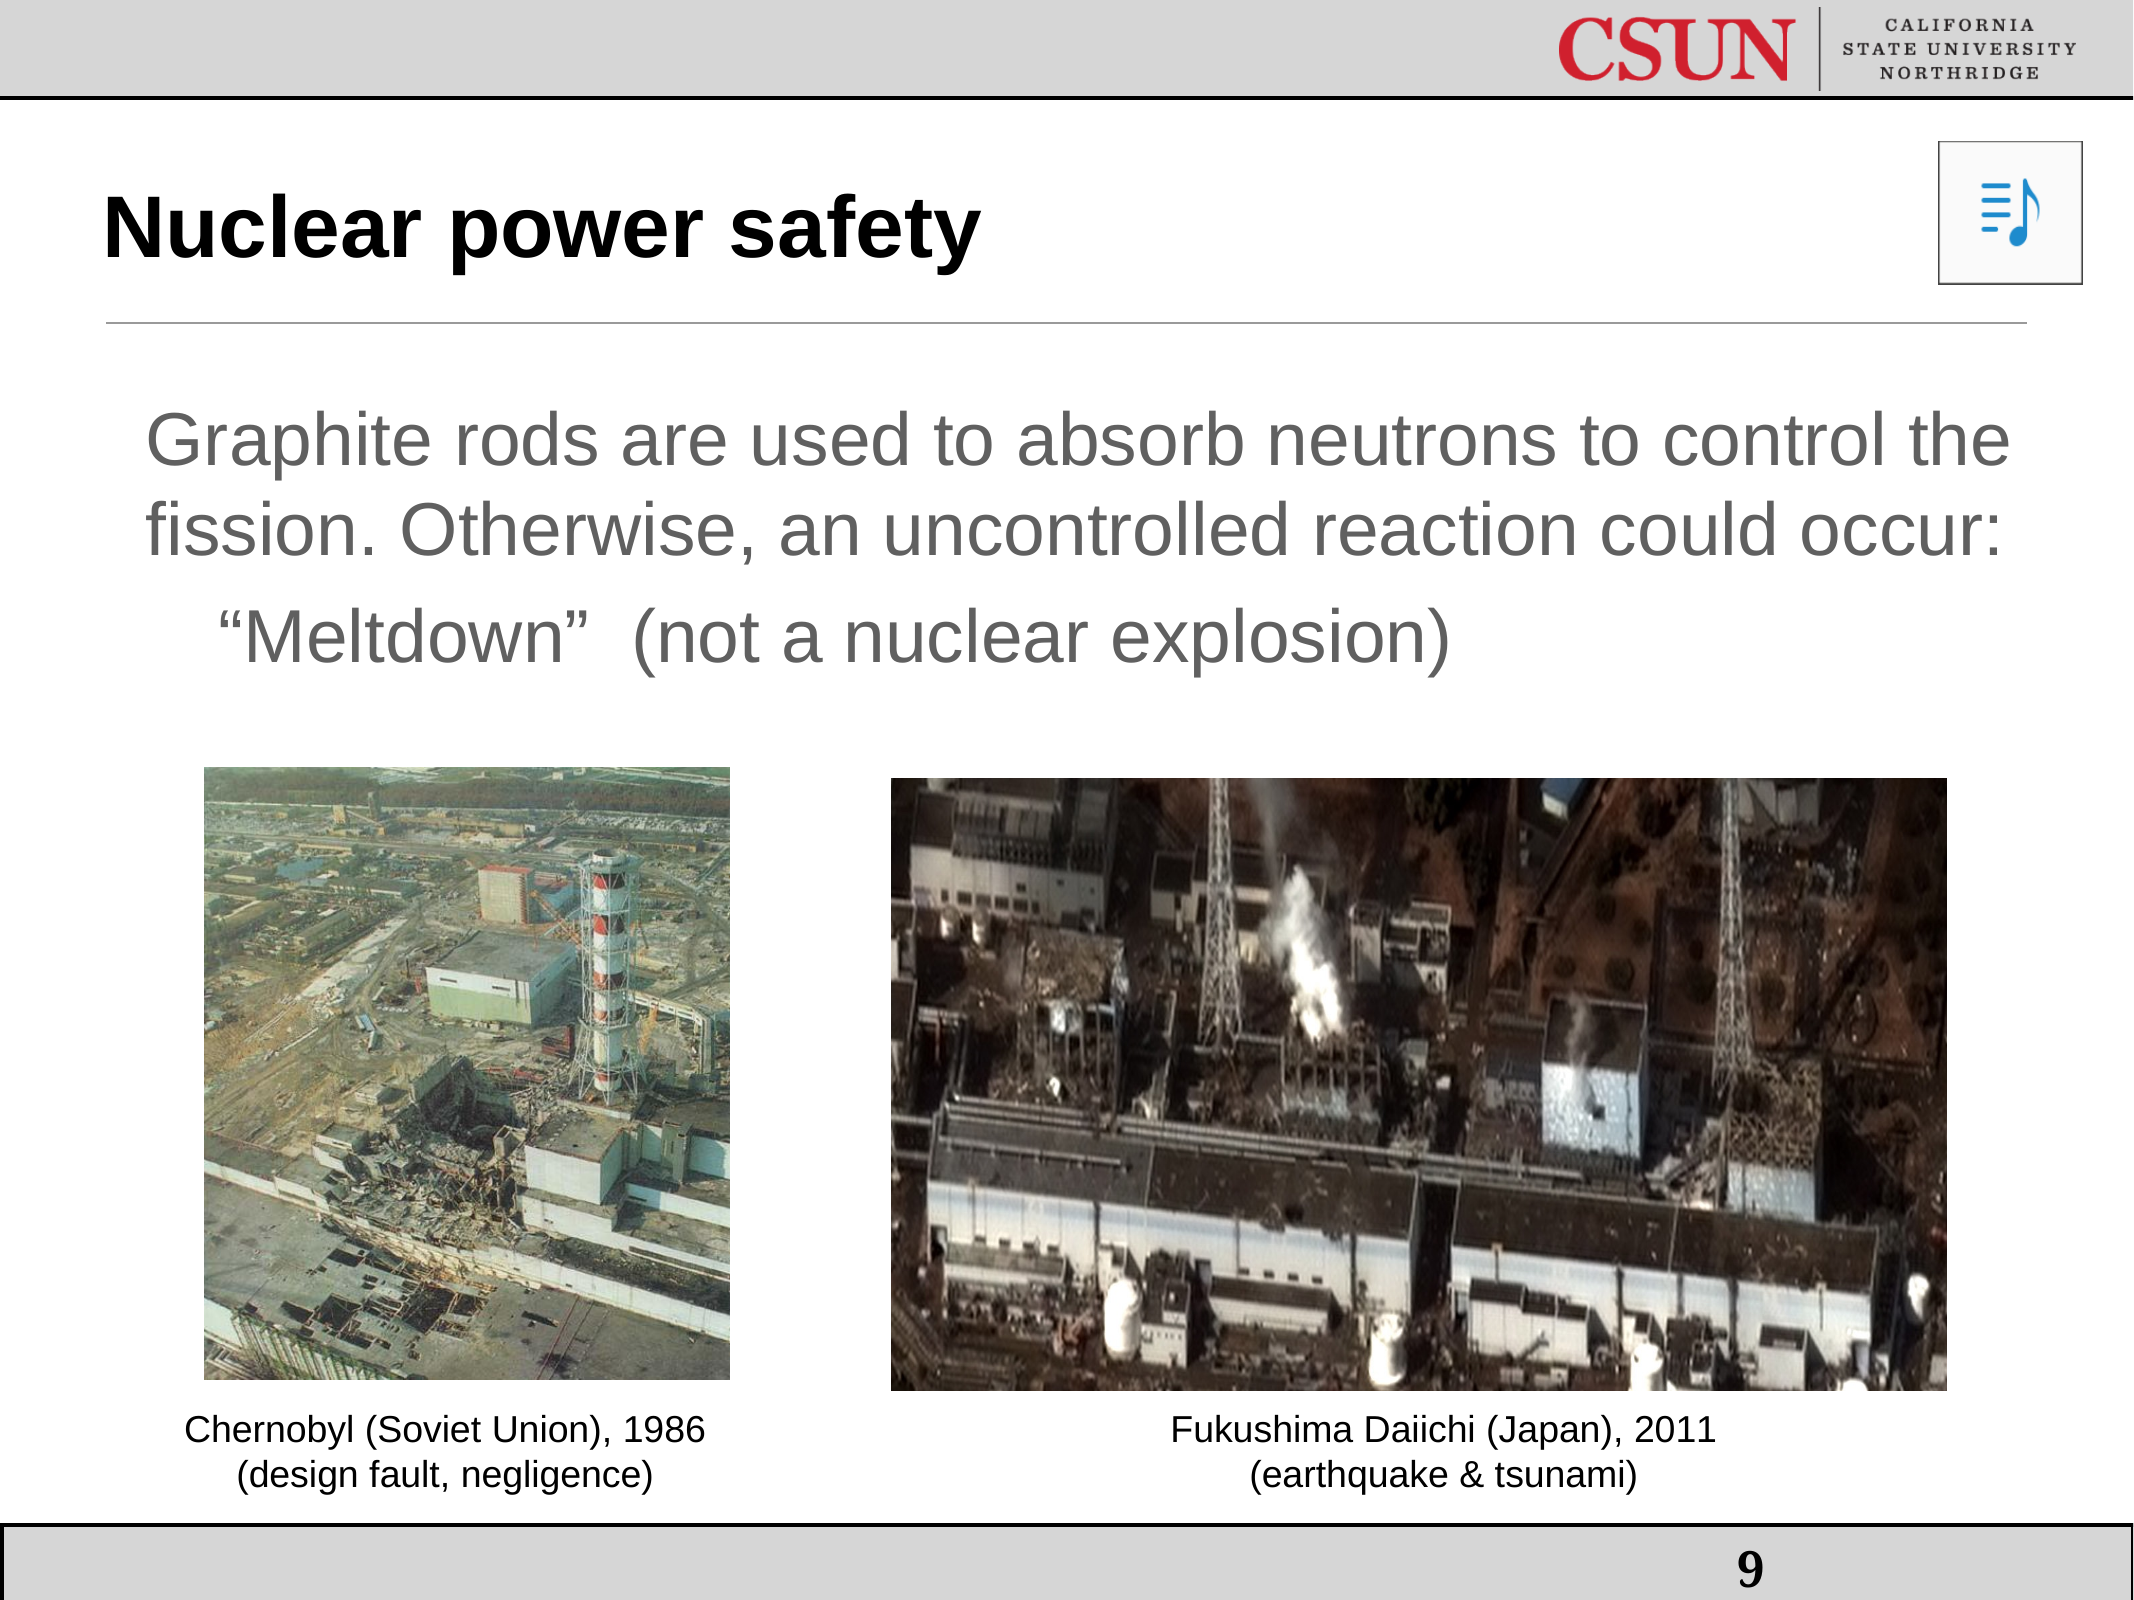

# Nuclear power safety
Graphite rods are used to absorb neutrons to control the fission. Otherwise, an uncontrolled reaction could occur:
“Meltdown” (not a nuclear explosion)
Chernobyl (Soviet Union), 1986
(design fault, negligence)
Fukushima Daiichi (Japan), 2011
(earthquake & tsunami)
9